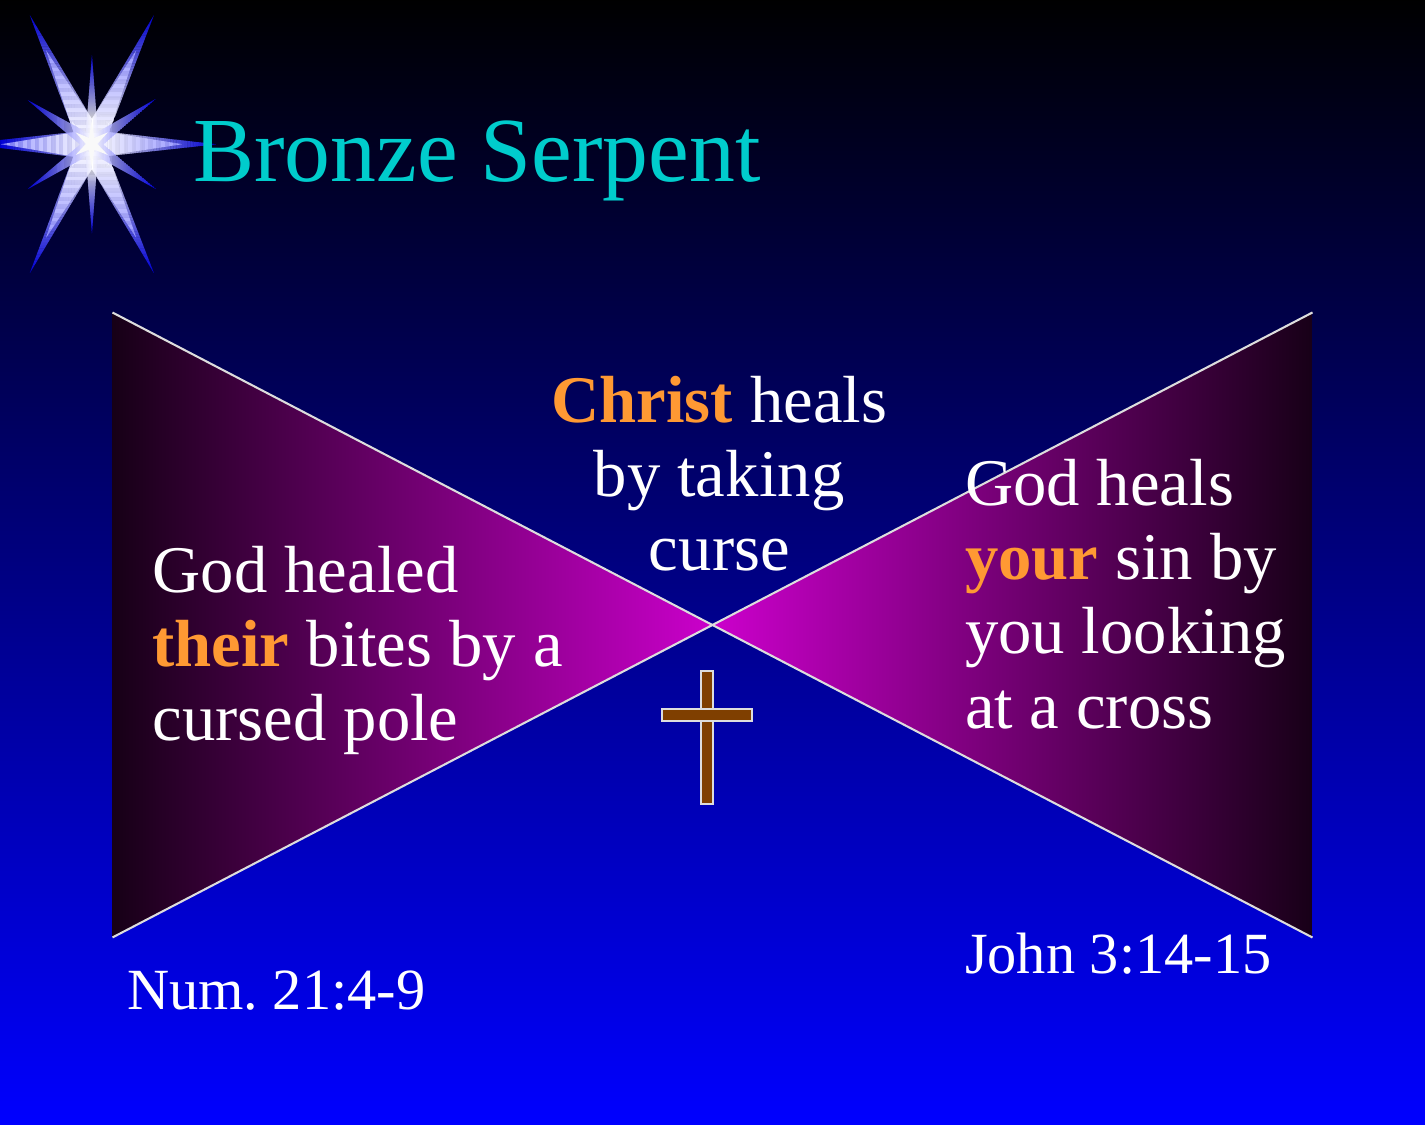

# Bronze Serpent
Christ heals by taking curse
God heals your sin by you looking at a cross
John 3:14-15
God healed their bites by a cursed pole
Num. 21:4-9